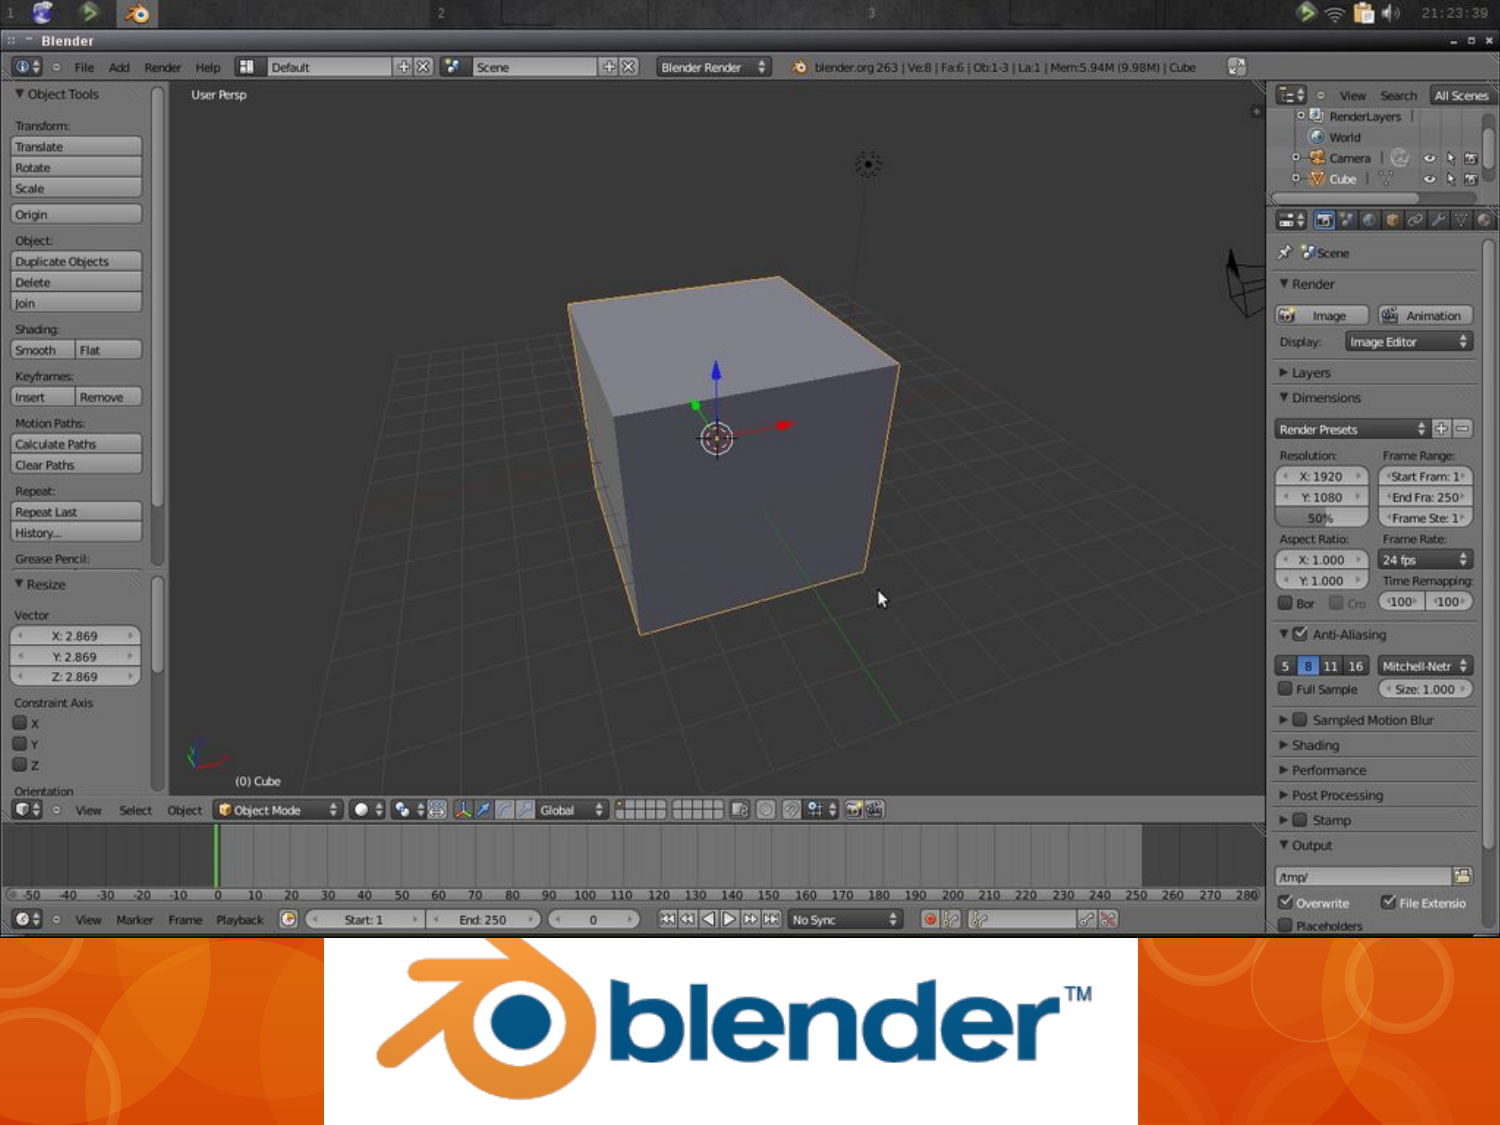

# Blender for Dummies
Basic navigation
To select an object right click, to de-select right click away from the object.
To select multiple objects, hold "SHIFT" and select the objects.
To select everything press "A" or to de-select everything press "A"
Notice that when you select something, it will be highlighted orange